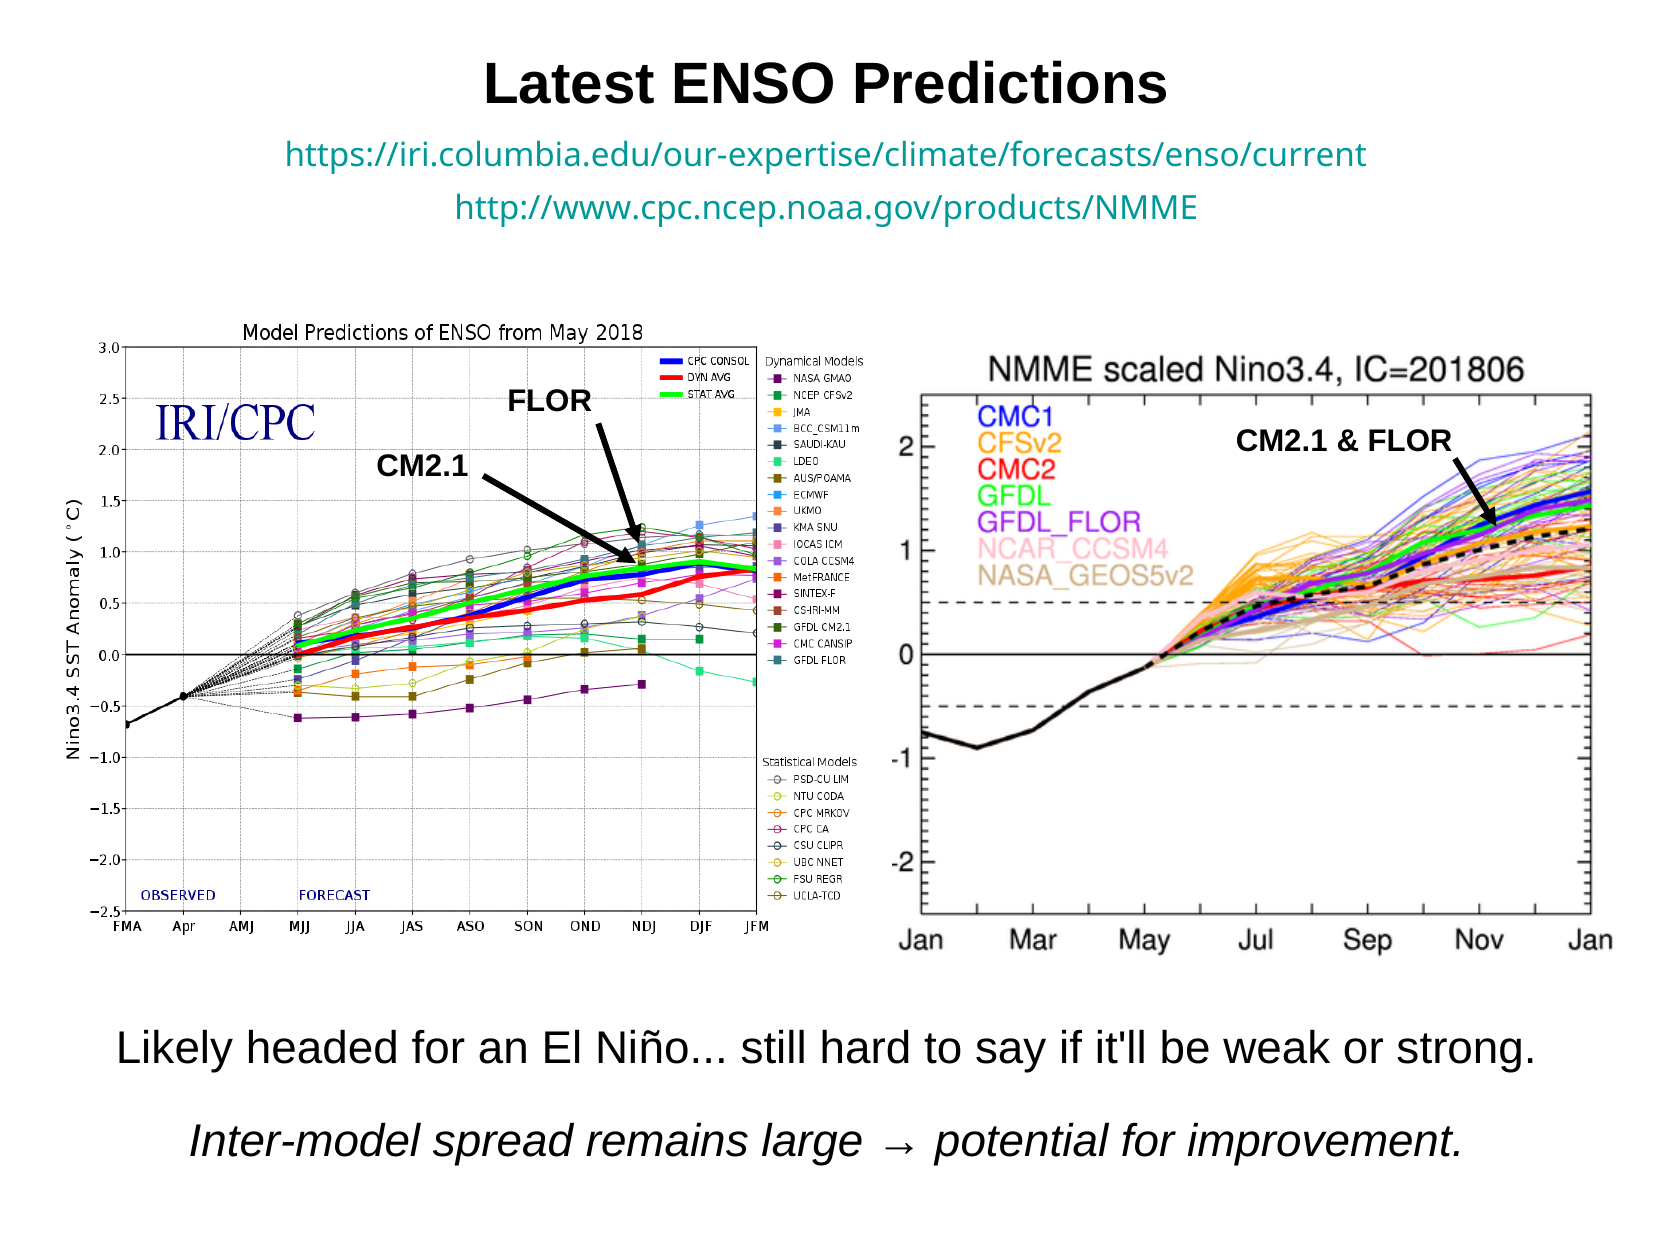

# Latest ENSO Predictions
https://iri.columbia.edu/our-expertise/climate/forecasts/enso/current
http://www.cpc.ncep.noaa.gov/products/NMME
FLOR
CM2.1 & FLOR
CM2.1
Likely headed for an El Niño... still hard to say if it'll be weak or strong.
Inter-model spread remains large → potential for improvement.